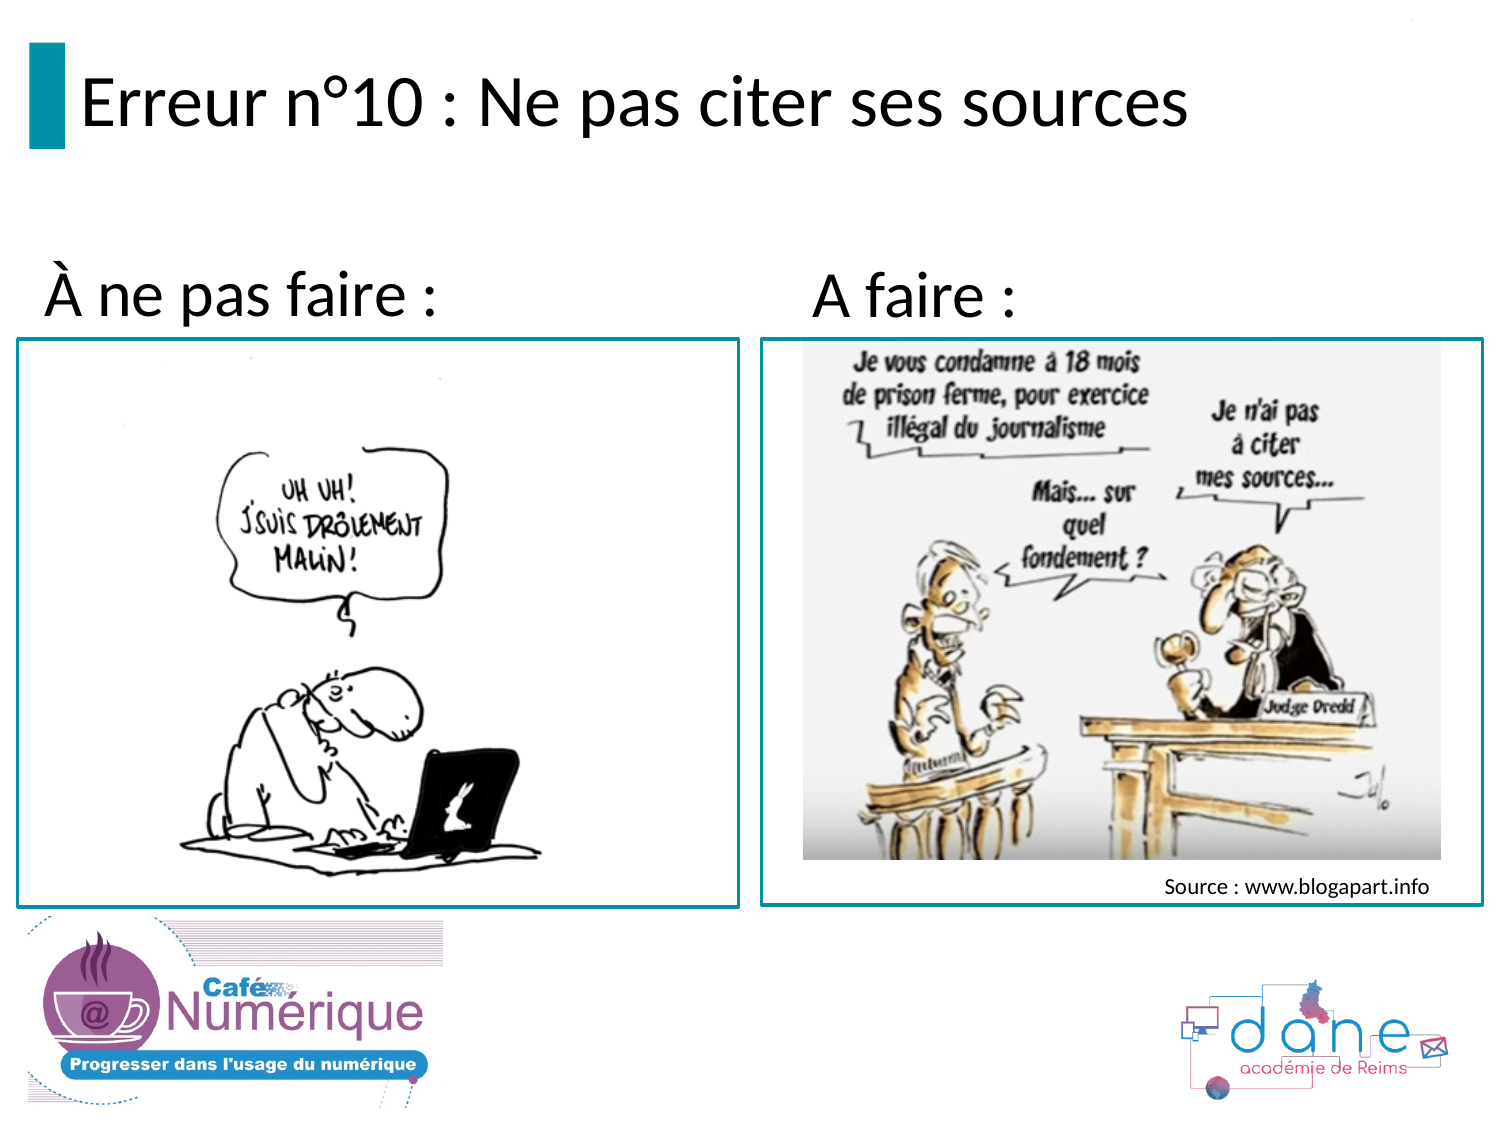

# Erreur n°10 : Ne pas citer ses sources
À ne pas faire :
A faire :
Source : www.blogapart.info